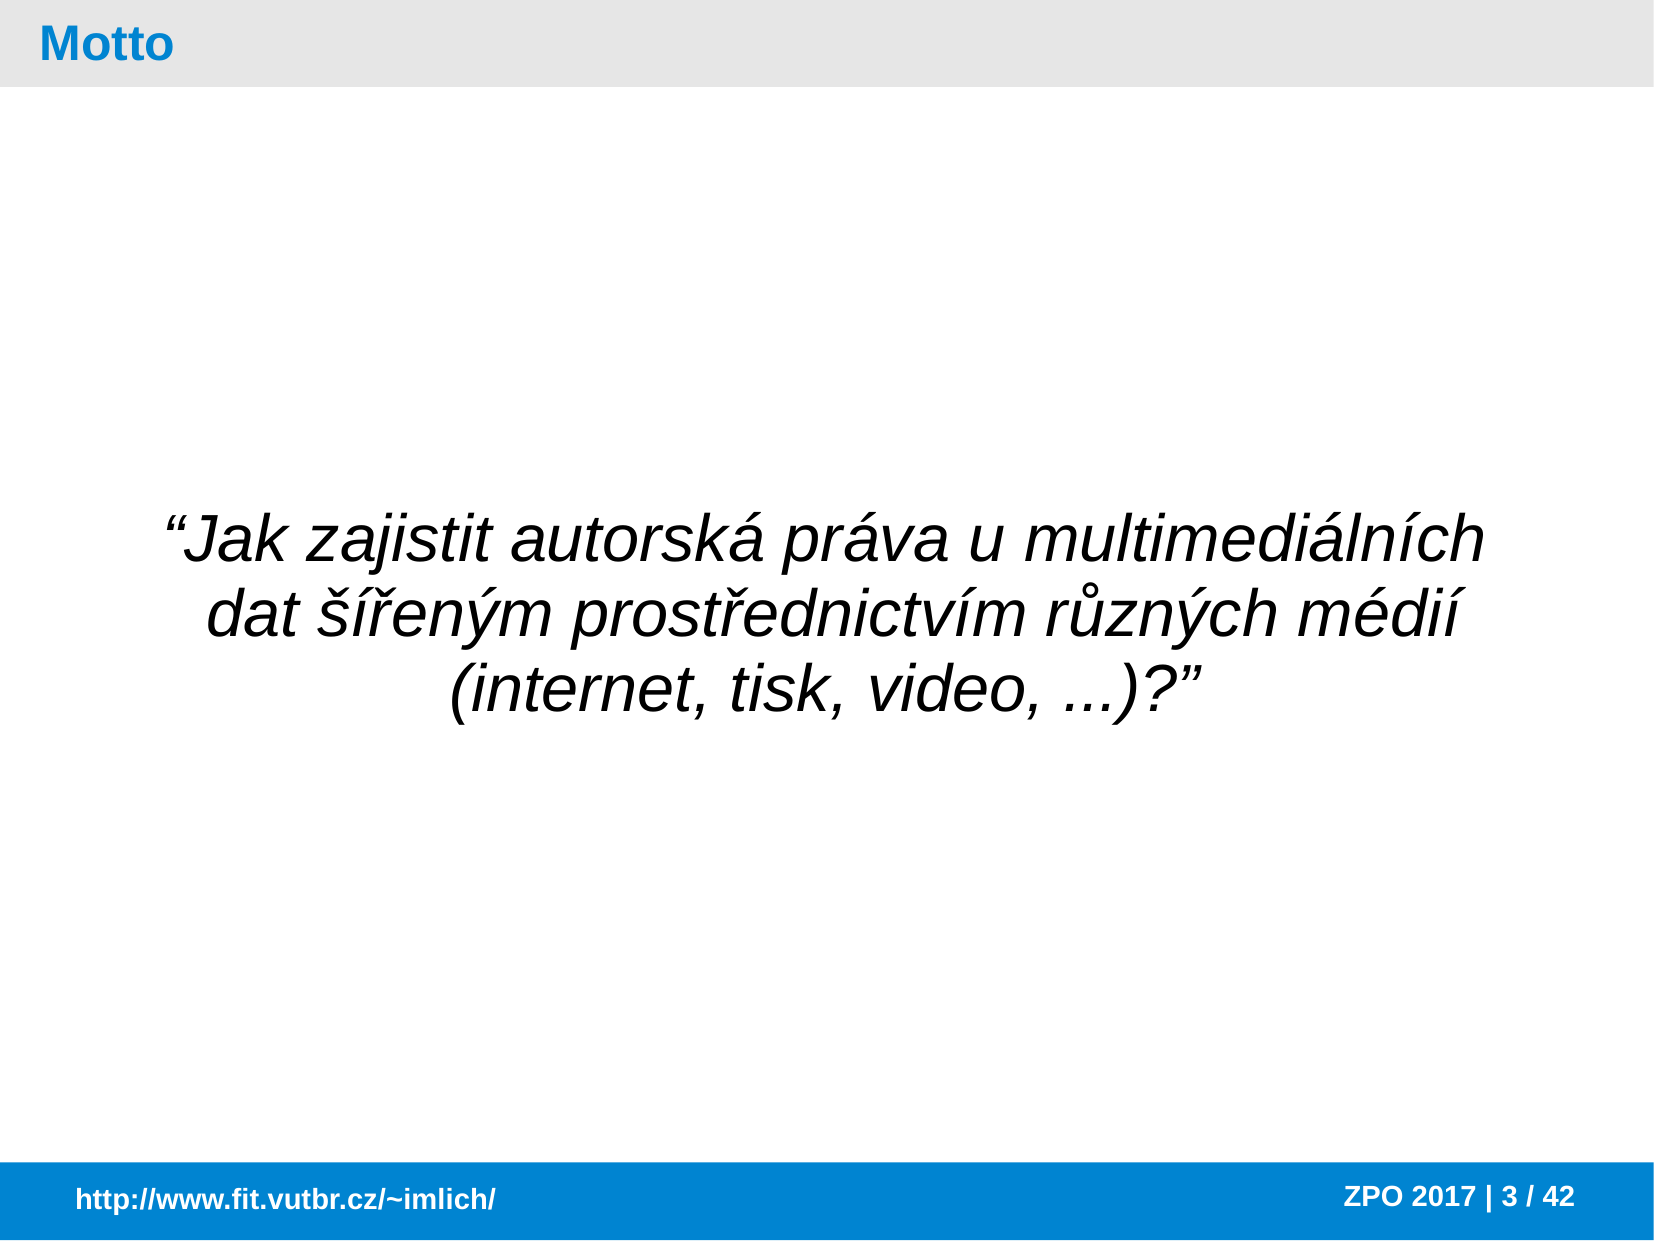

# Motto
“Jak zajistit autorská práva u multimediálních
 dat šířeným prostřednictvím různých médií
(internet, tisk, video, ...)?”